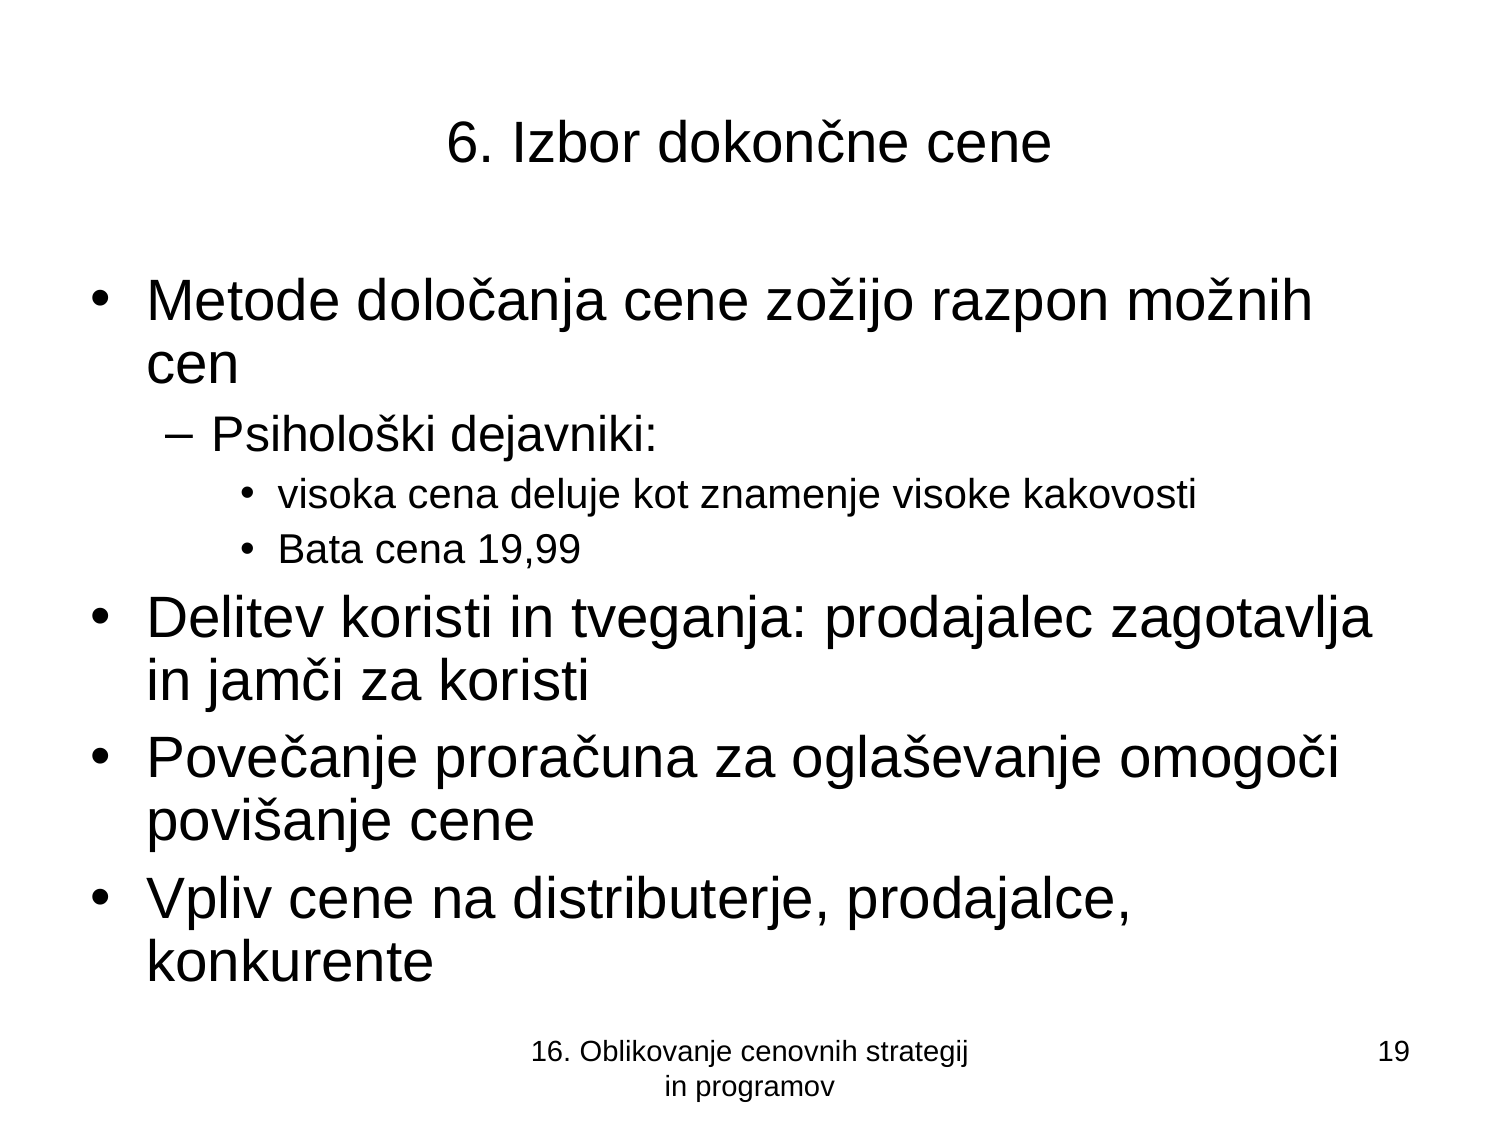

# 6. Izbor dokončne cene
Metode določanja cene zožijo razpon možnih cen
Psihološki dejavniki:
visoka cena deluje kot znamenje visoke kakovosti
Bata cena 19,99
Delitev koristi in tveganja: prodajalec zagotavlja in jamči za koristi
Povečanje proračuna za oglaševanje omogoči povišanje cene
Vpliv cene na distributerje, prodajalce, konkurente
16. Oblikovanje cenovnih strategij in programov